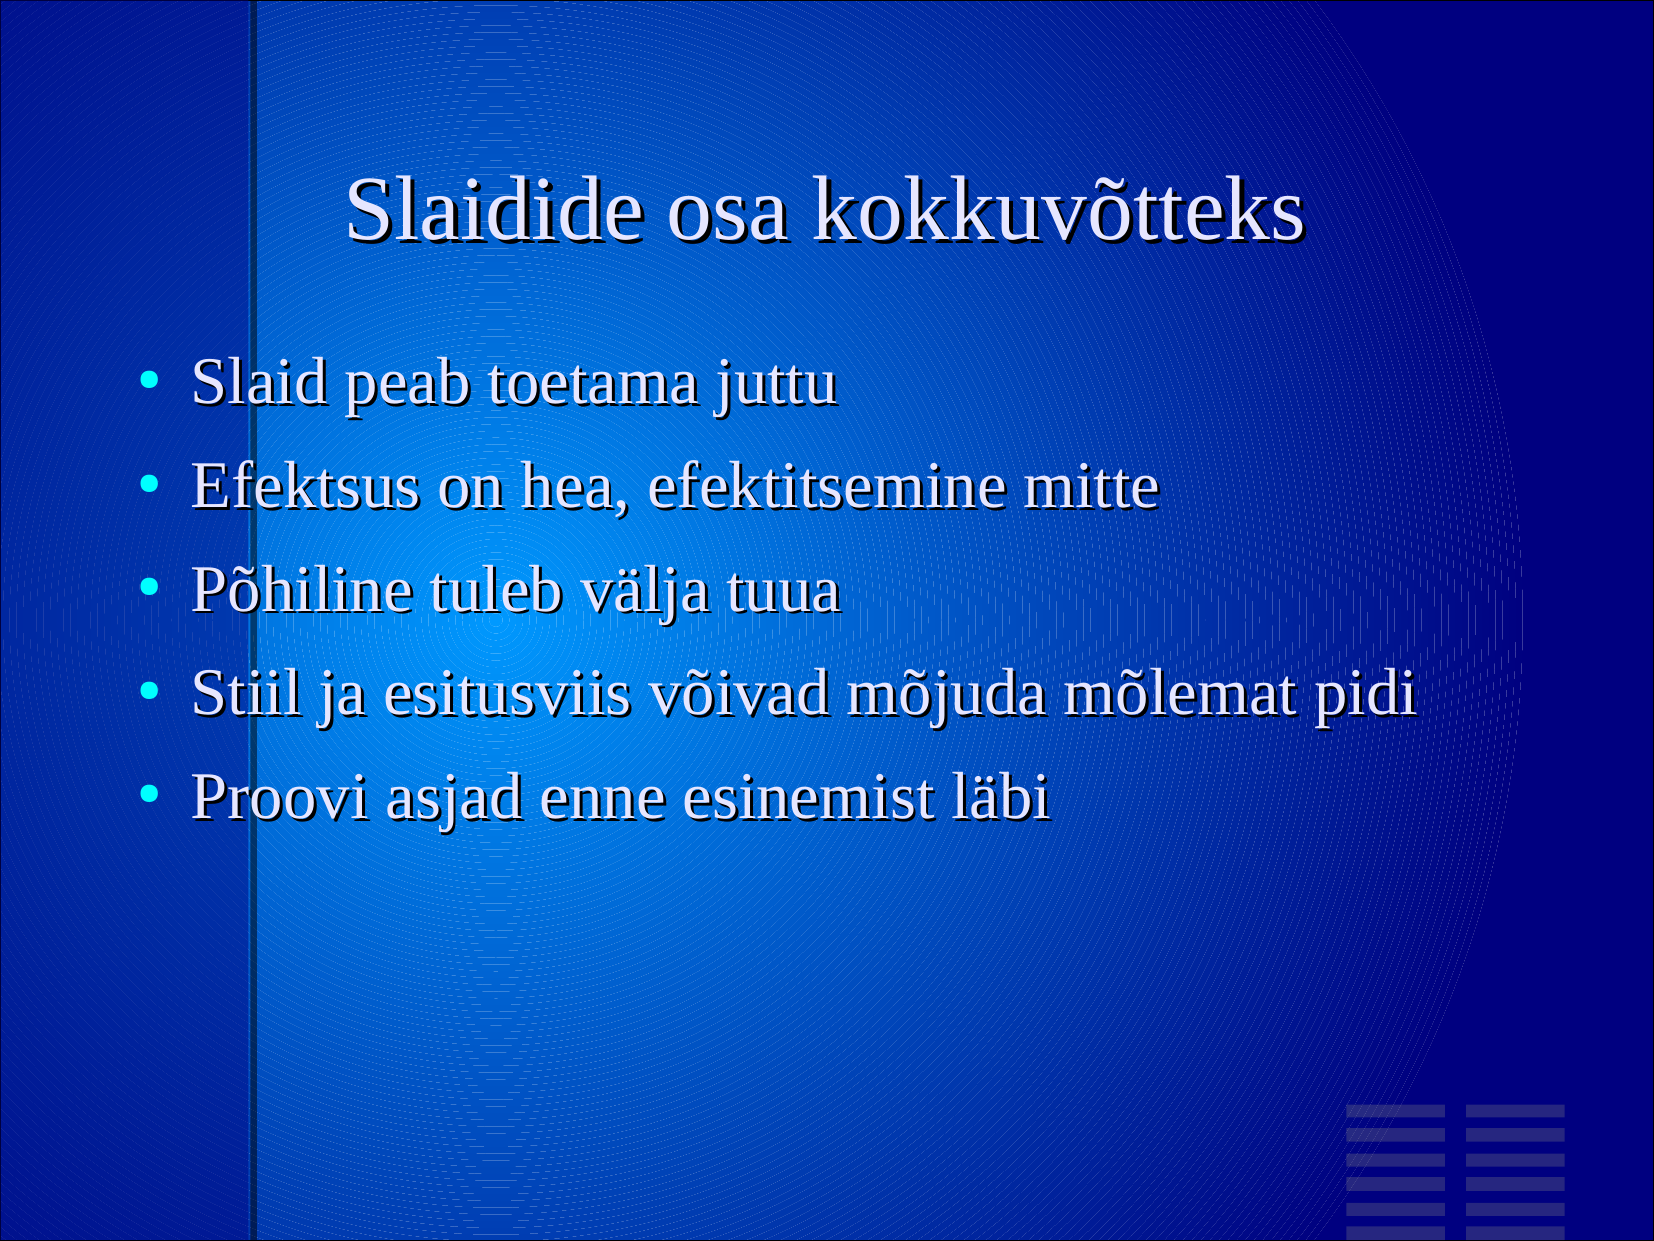

# Slaidide osa kokkuvõtteks
Slaid peab toetama juttu
Efektsus on hea, efektitsemine mitte
Põhiline tuleb välja tuua
Stiil ja esitusviis võivad mõjuda mõlemat pidi
Proovi asjad enne esinemist läbi